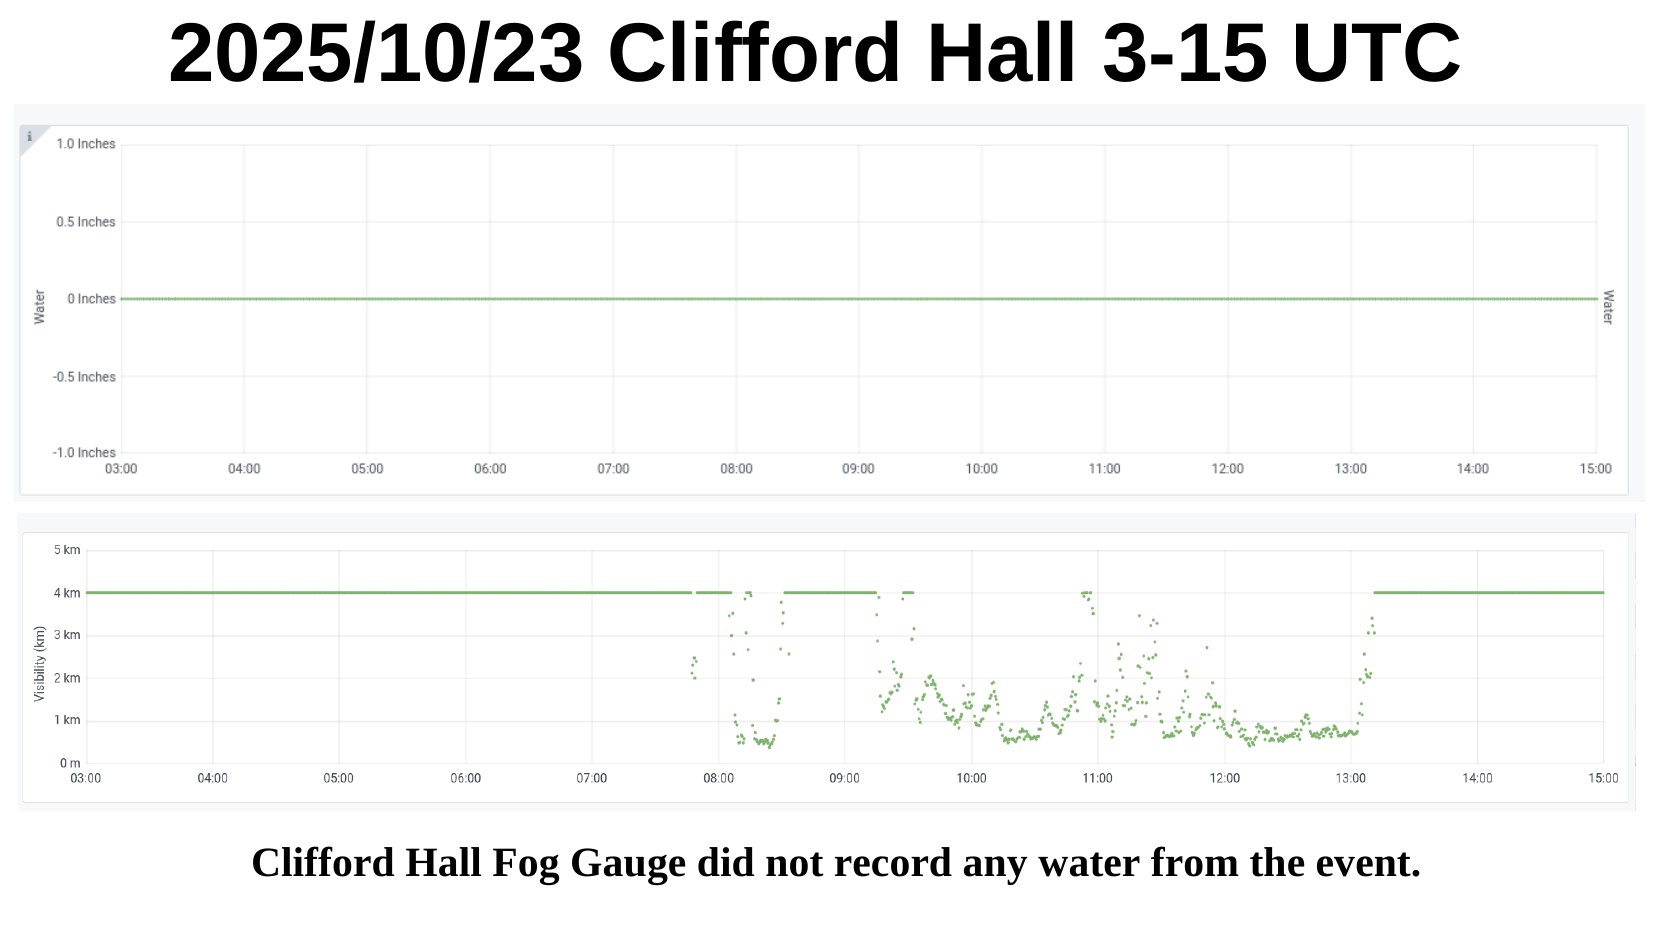

2025/10/23 Clifford Hall 3-15 UTC
Clifford Hall Fog Gauge did not record any water from the event.